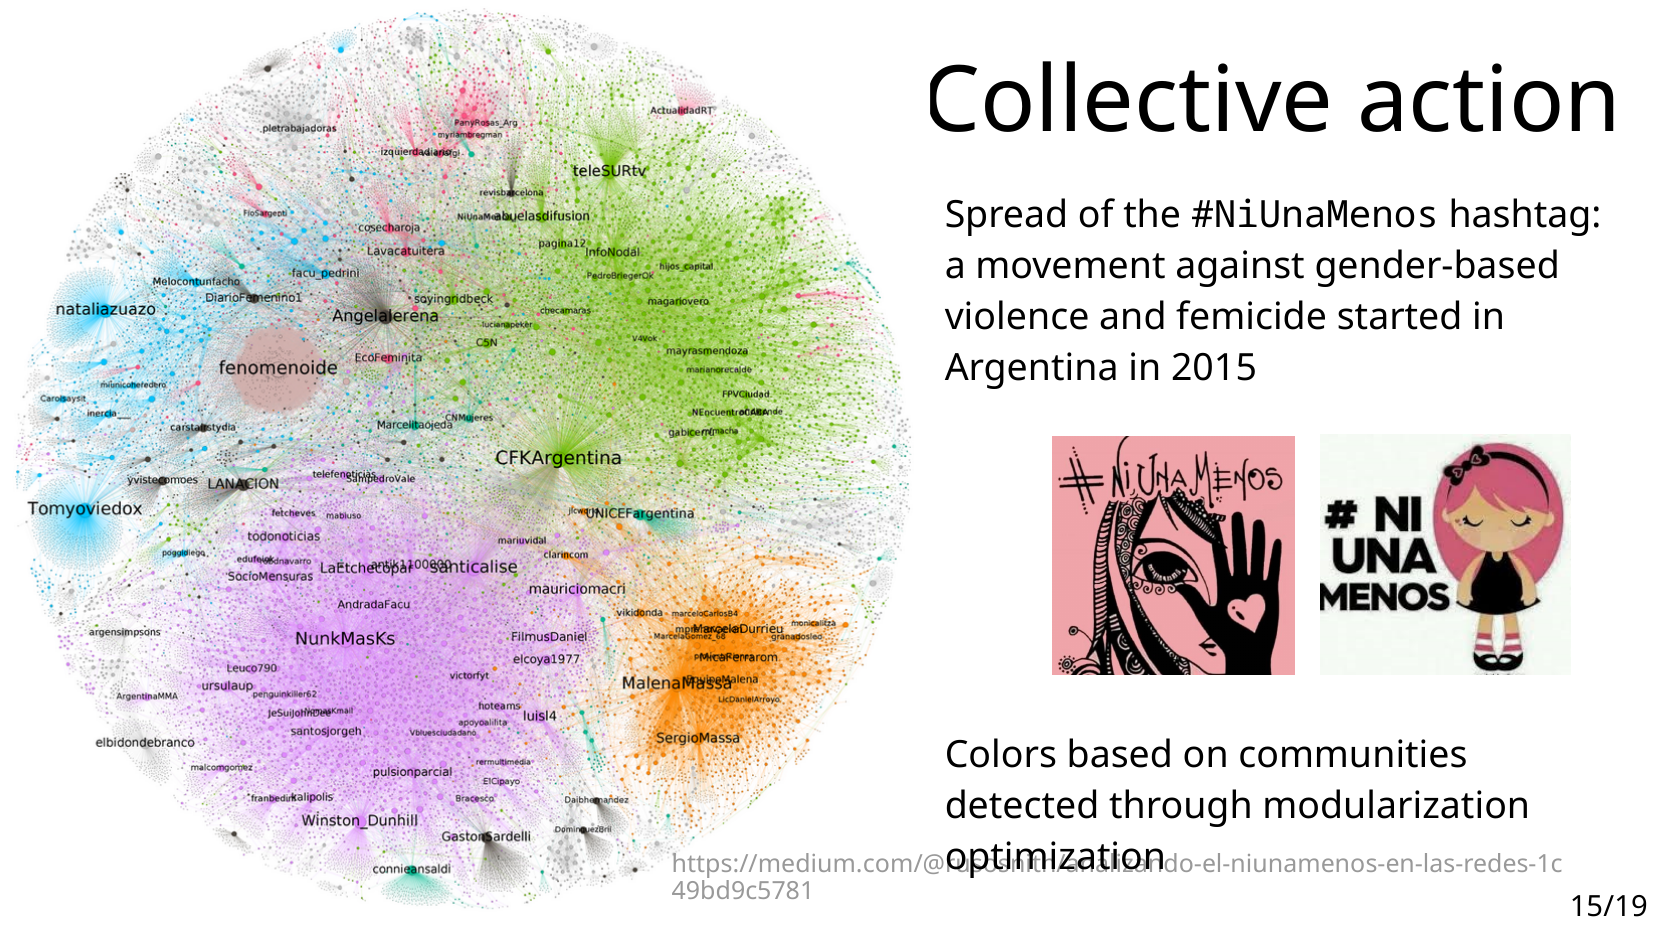

# Collective action
Spread of the #NiUnaMenos hashtag: a movement against gender-based violence and femicide started in Argentina in 2015
Colors based on communities detected through modularization optimization
https://medium.com/@rusosnith/analizando-el-niunamenos-en-las-redes-1c49bd9c5781
15